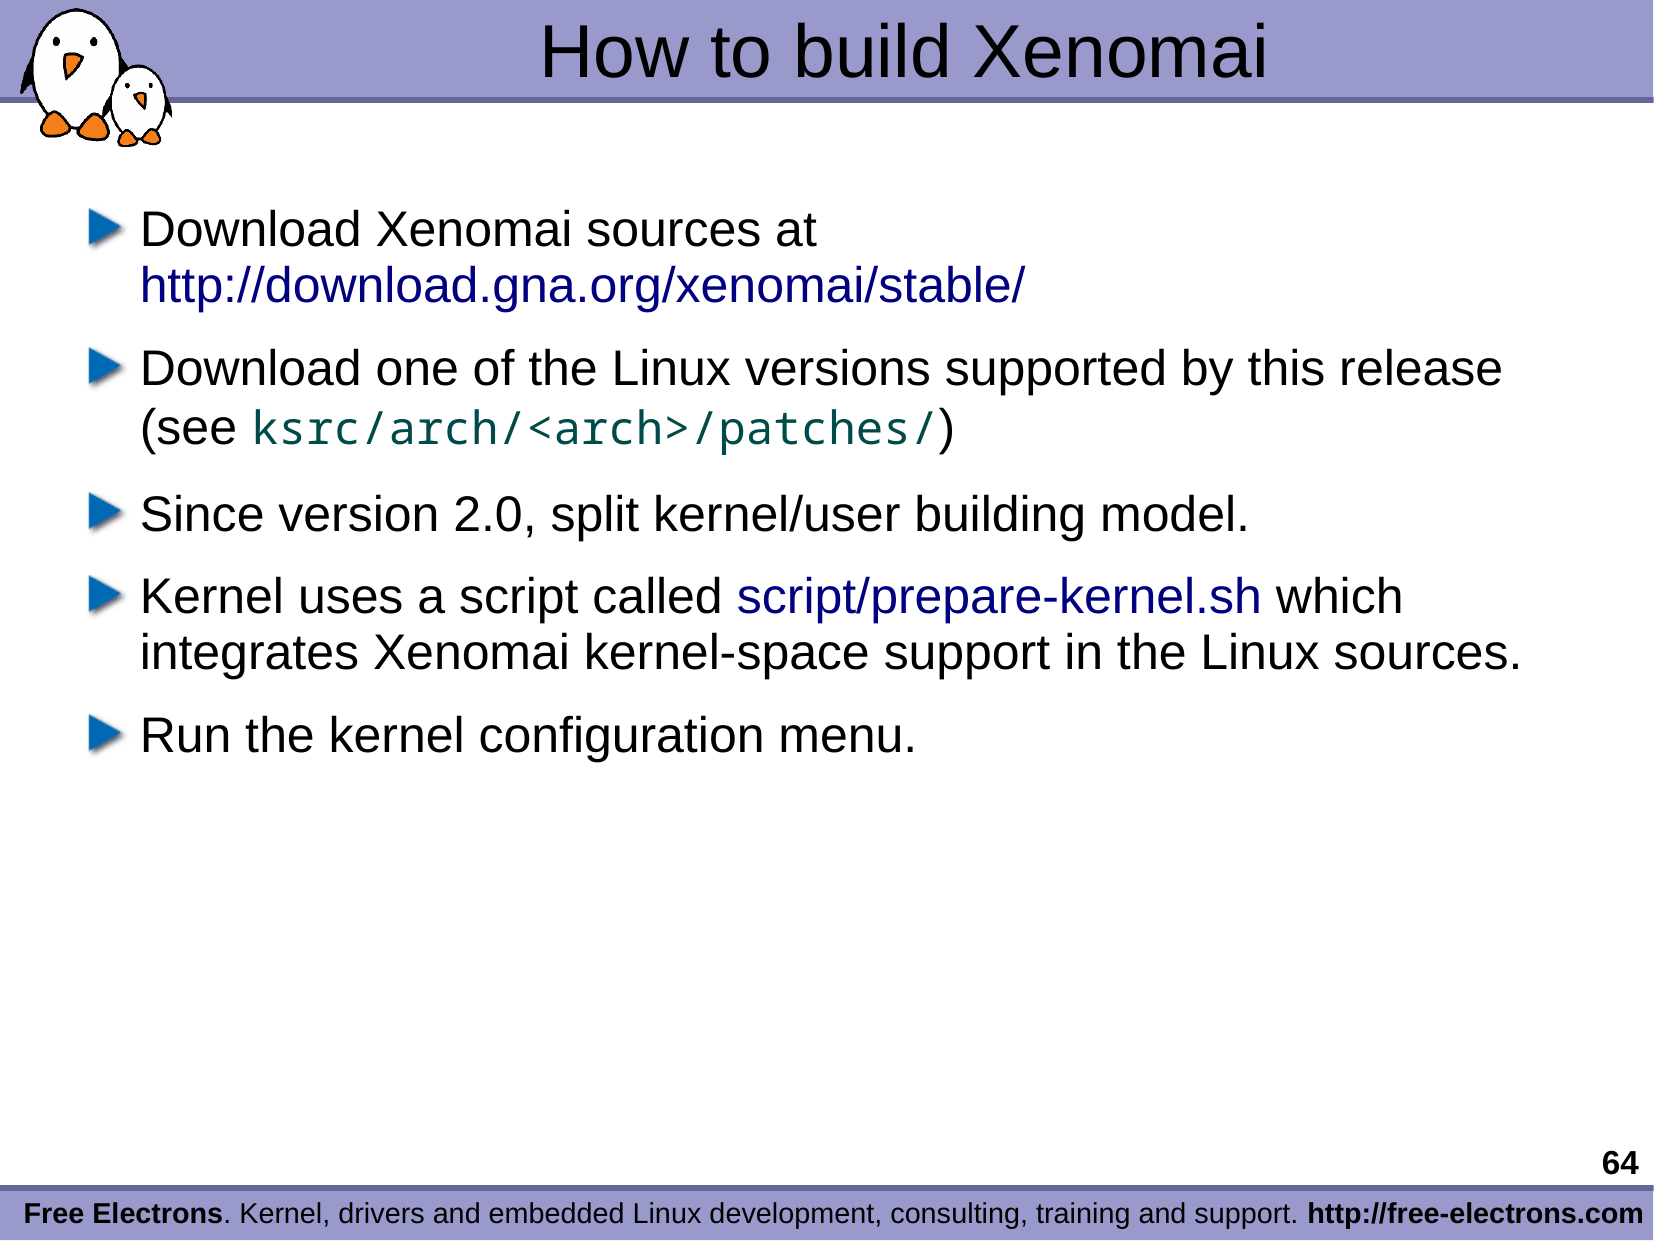

# How to build Xenomai
Download Xenomai sources at http://download.gna.org/xenomai/stable/
Download one of the Linux versions supported by this release
(see ksrc/arch/<arch>/patches/)
Since version 2.0, split kernel/user building model.
Kernel uses a script called script/prepare-kernel.sh which integrates Xenomai kernel-space support in the Linux sources.
Run the kernel configuration menu.